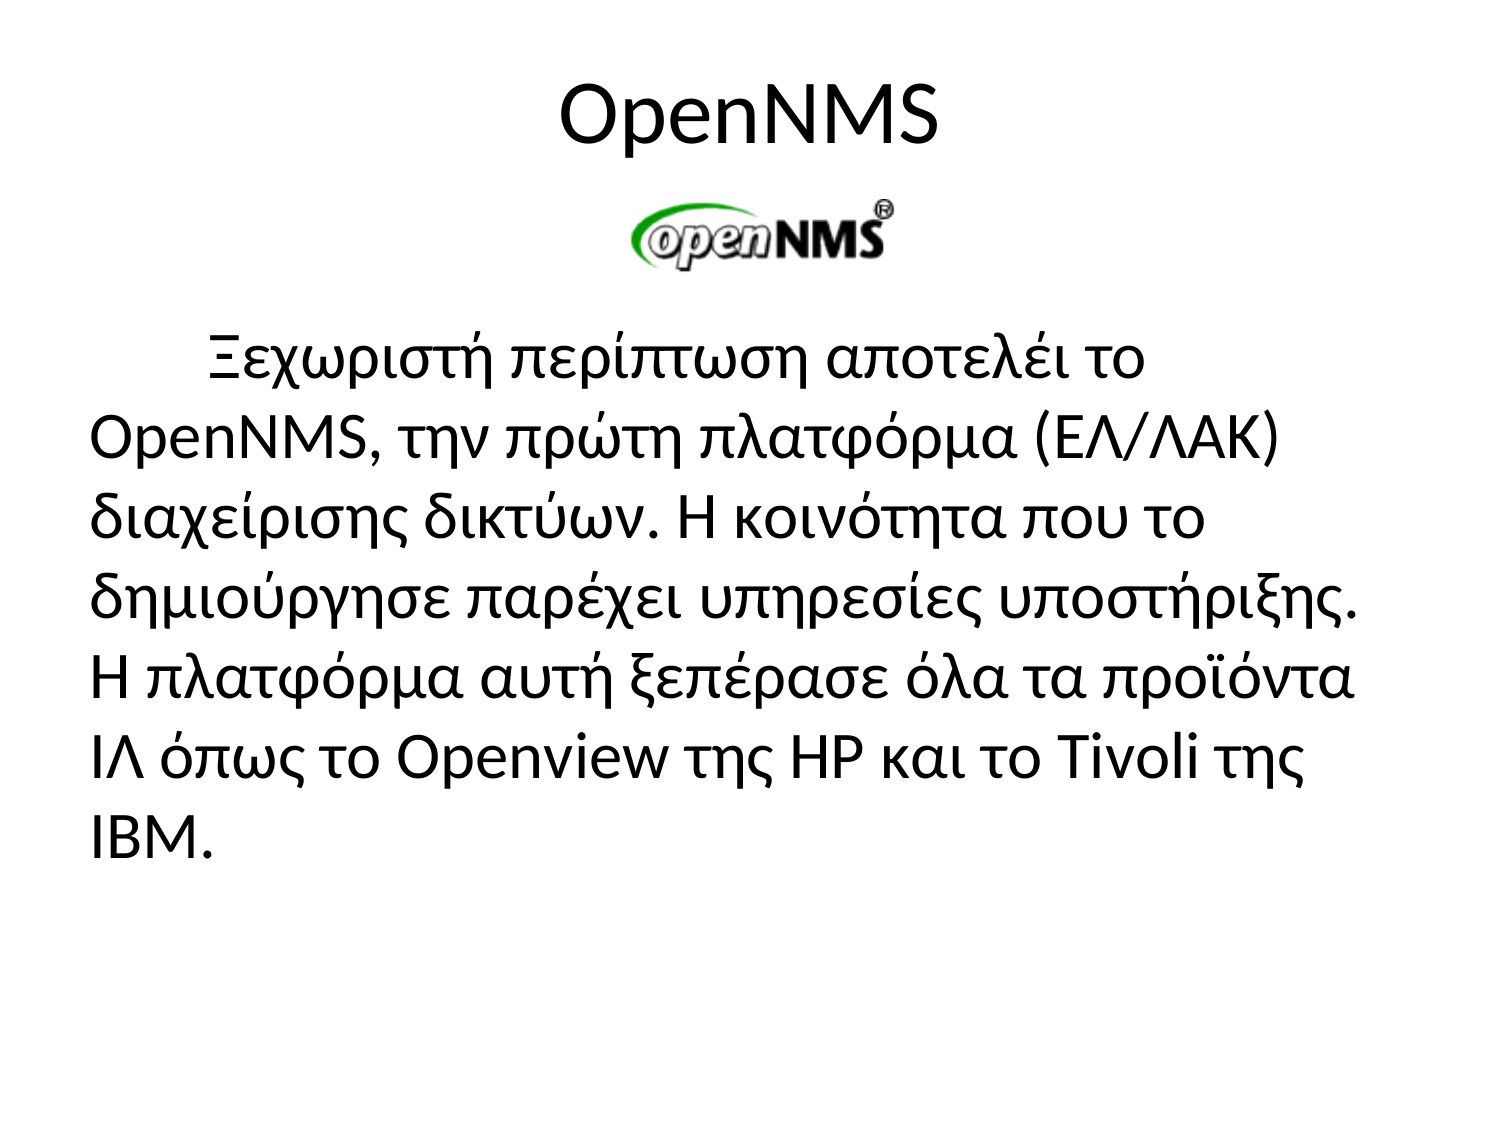

17/5/2013
Θεματα ΚτΠ/Γ
OpenNMS
	Ξεχωριστή περίπτωση αποτελέι το OpenNMS, την πρώτη πλατφόρμα (ΕΛ/ΛΑΚ) διαχείρισης δικτύων. Η κοινότητα που το δημιούργησε παρέχει υπηρεσίες υποστήριξης. Η πλατφόρμα αυτή ξεπέρασε όλα τα προϊόντα ΙΛ όπως το Openview της HP και το Tivoli της IBM.